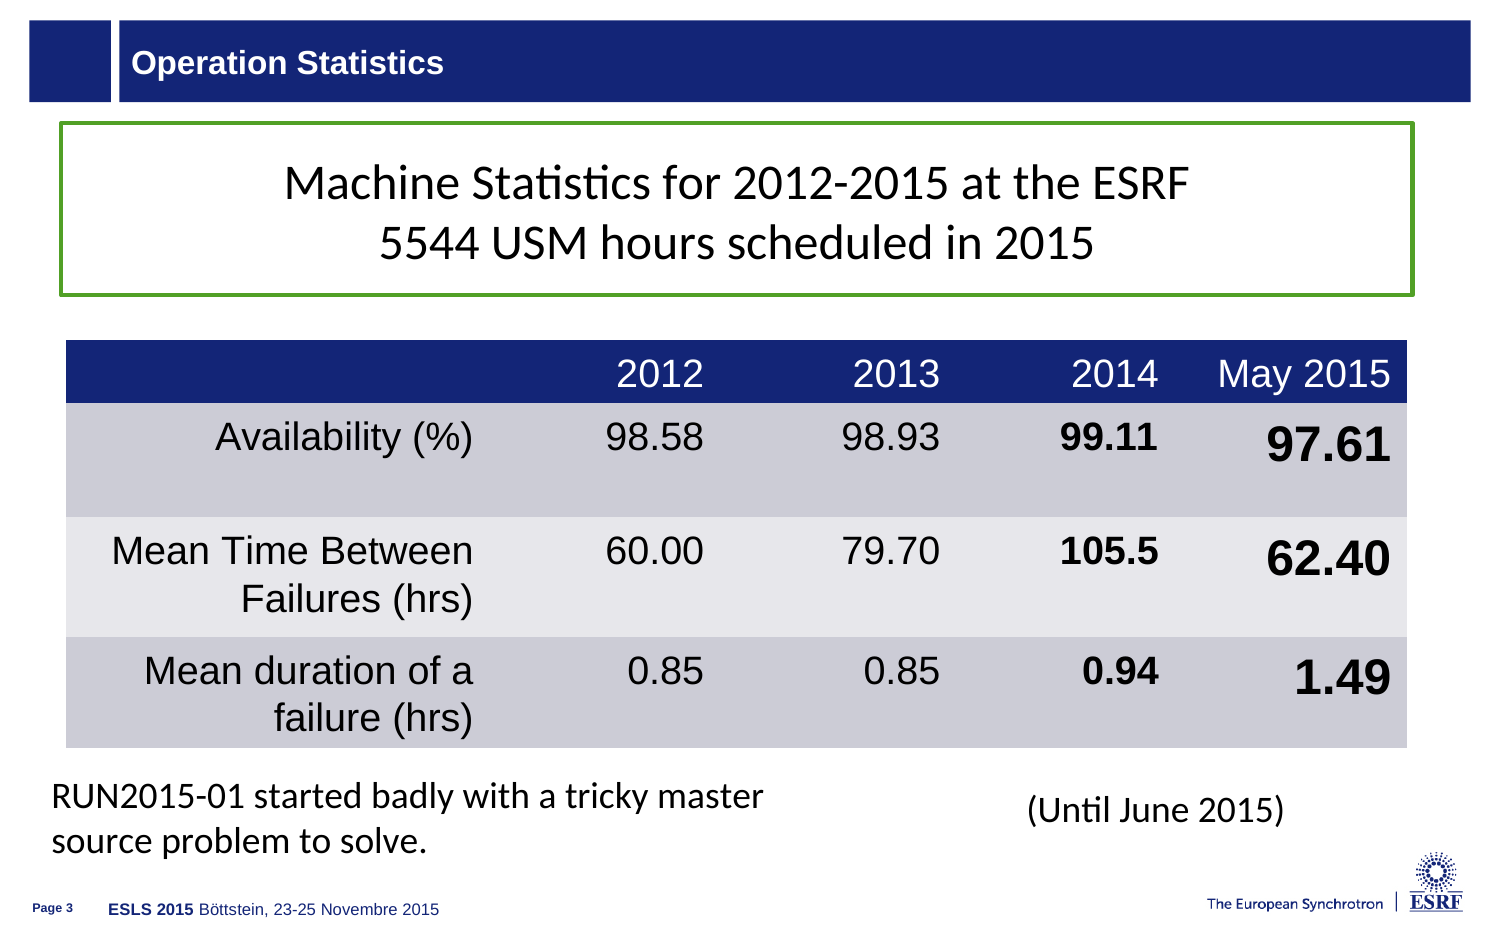

# Operation Statistics
Machine Statistics for 2012-2015 at the ESRF
5544 USM hours scheduled in 2015
| | 2012 | 2013 | 2014 | May 2015 |
| --- | --- | --- | --- | --- |
| Availability (%) | 98.58 | 98.93 | 99.11 | 97.61 |
| Mean Time Between Failures (hrs) | 60.00 | 79.70 | 105.5 | 62.40 |
| Mean duration of a failure (hrs) | 0.85 | 0.85 | 0.94 | 1.49 |
RUN2015-01 started badly with a tricky master source problem to solve.
(Until June 2015)
Page
ESLS 2015 Böttstein, 23-25 Novembre 2015